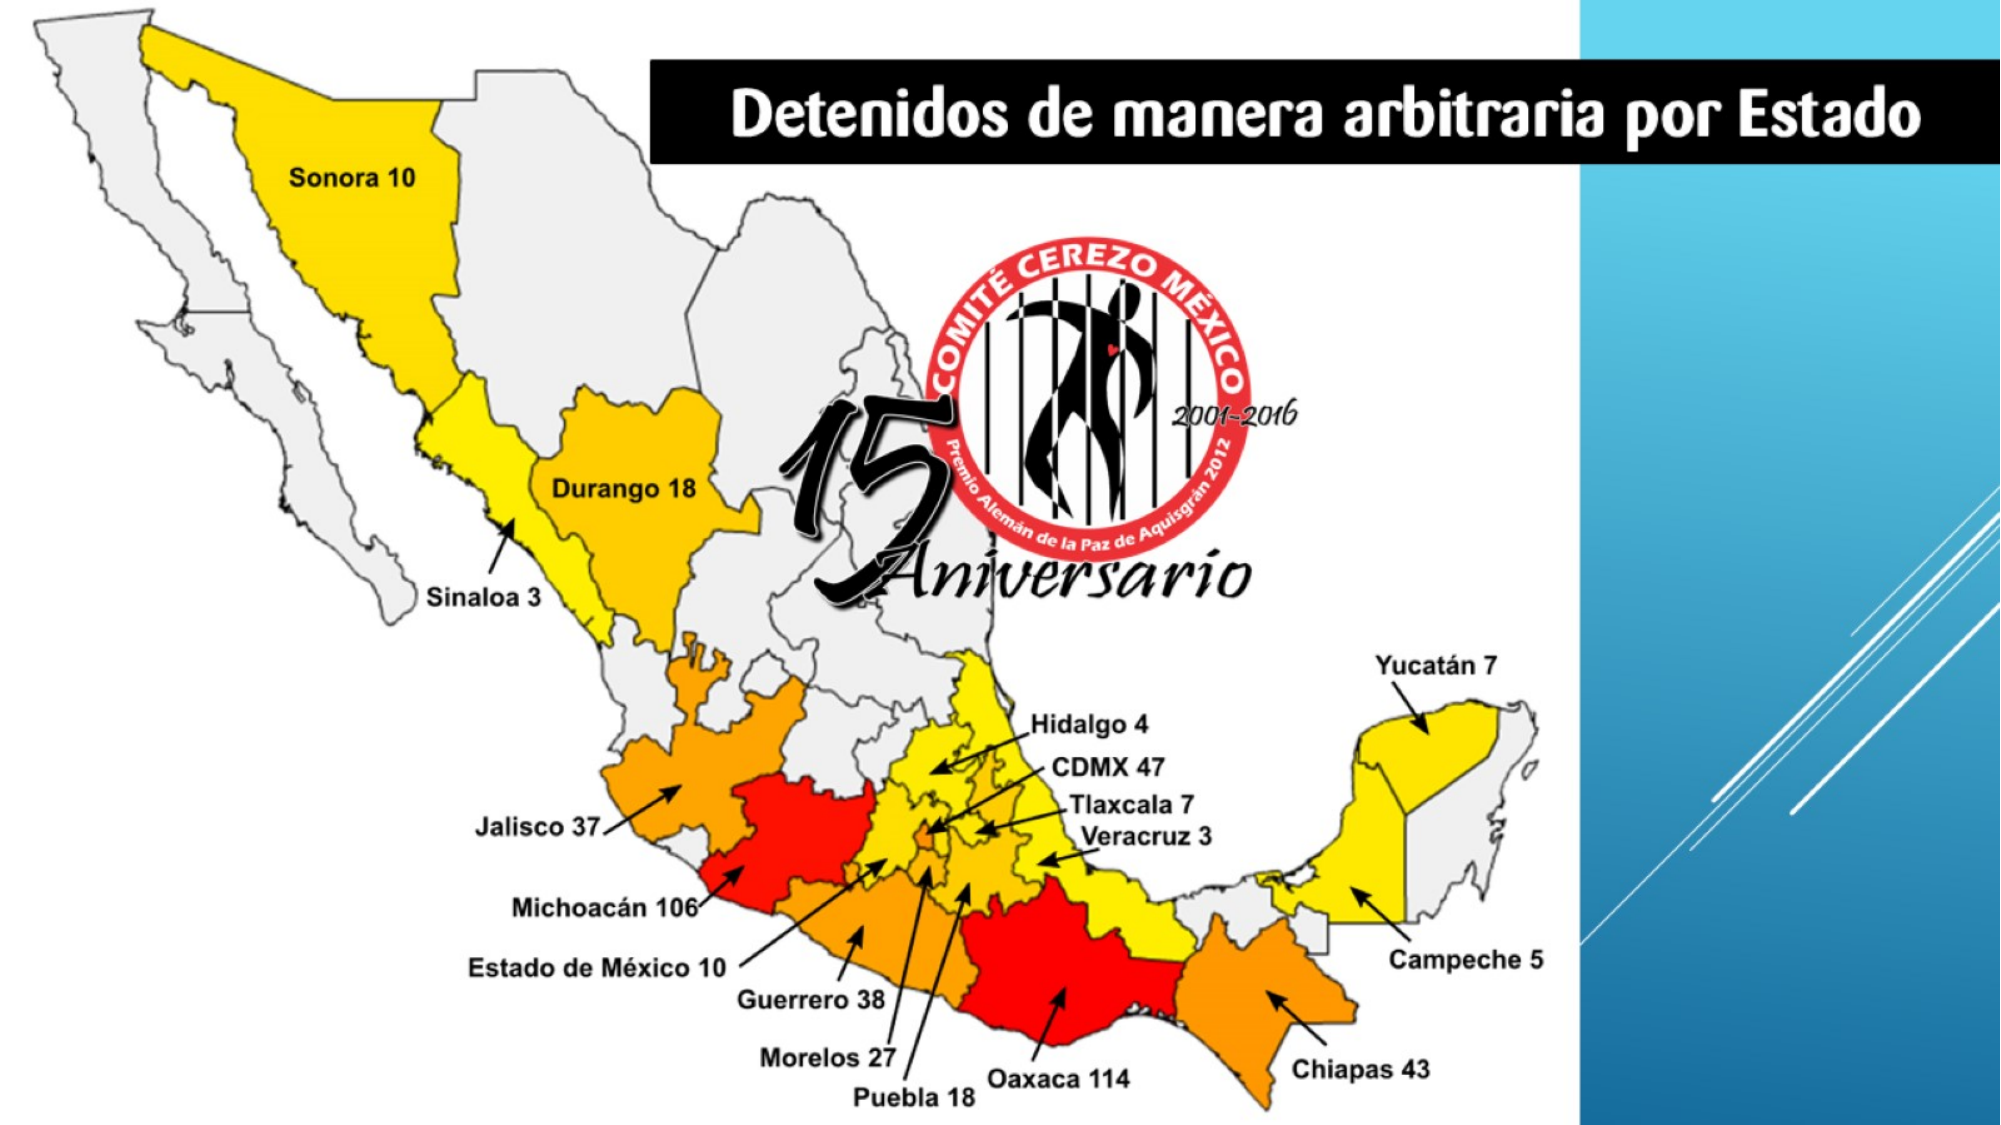

# Detenidos de manera arbitraria por Estado